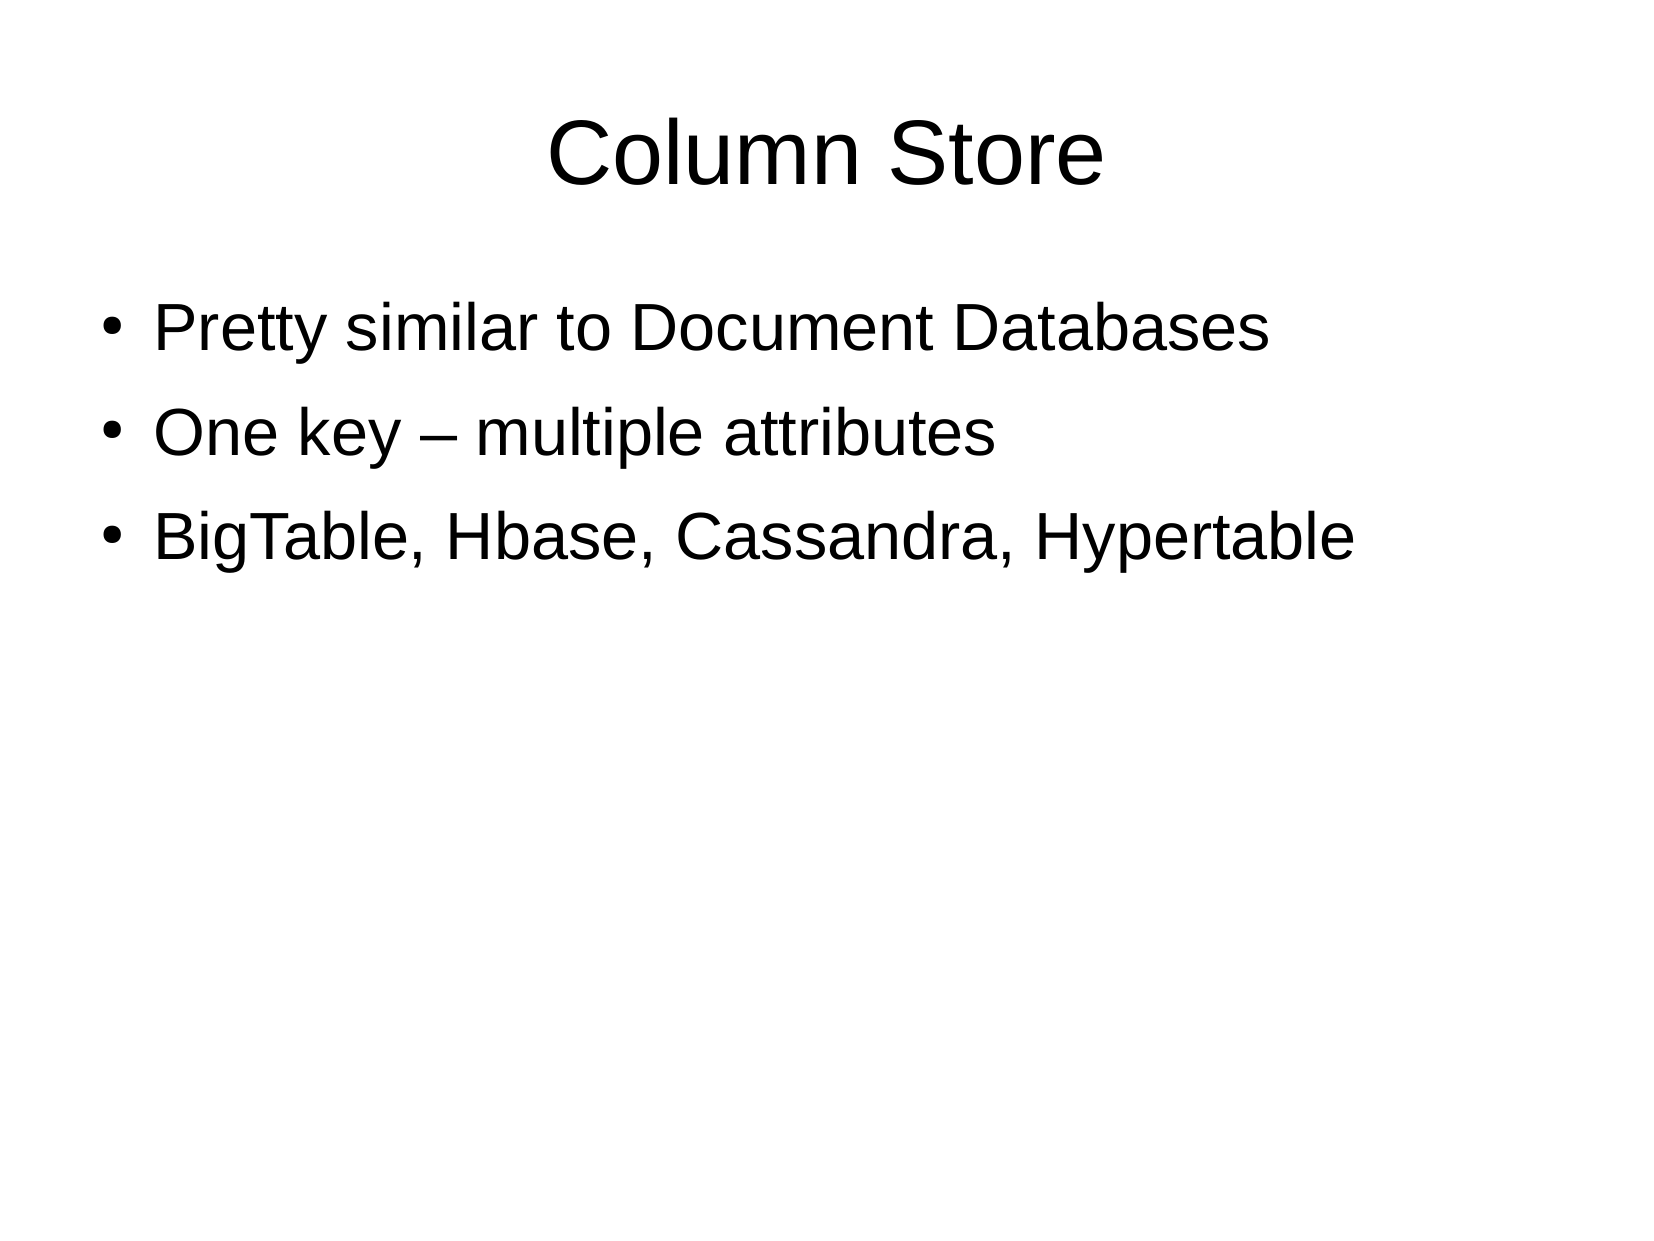

# Column Store
Pretty similar to Document Databases
One key – multiple attributes
BigTable, Hbase, Cassandra, Hypertable